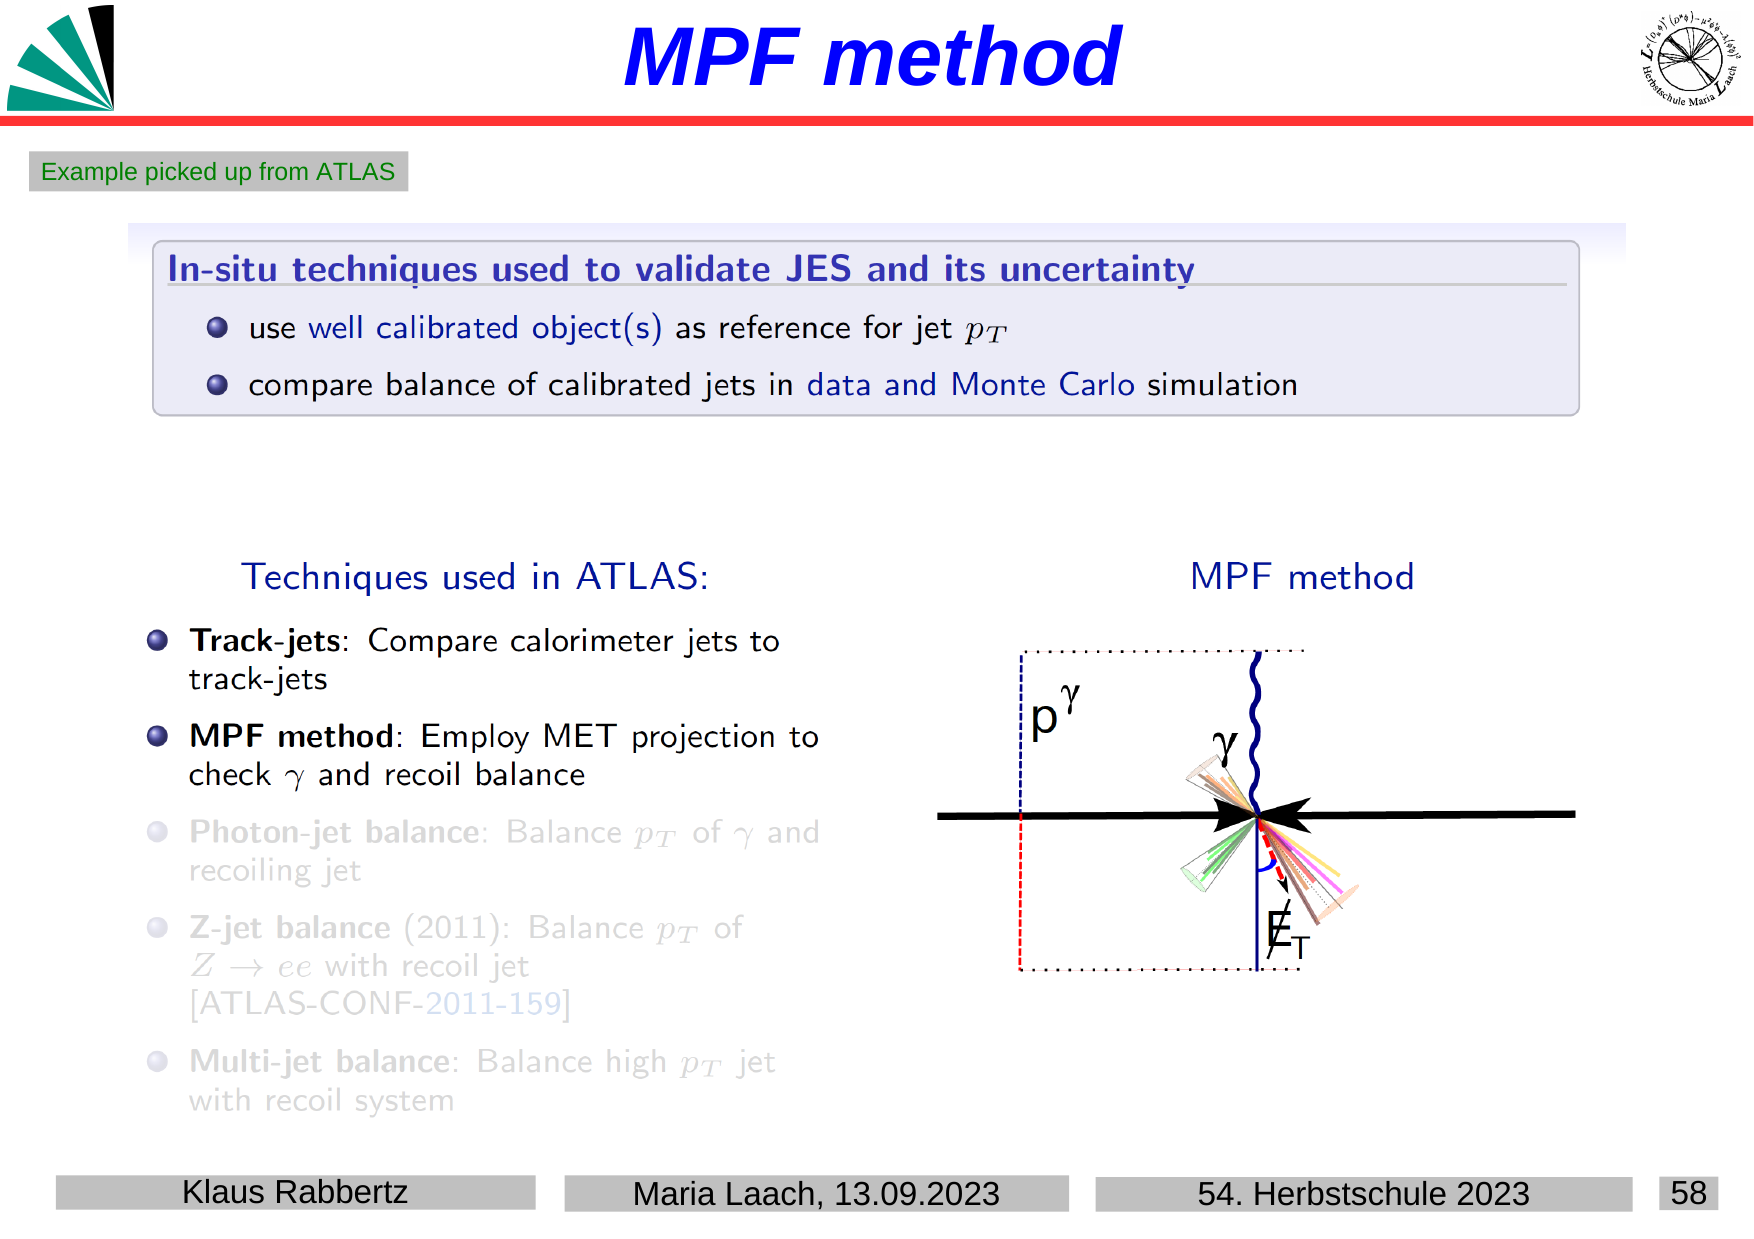

# MPF method
Example picked up from ATLAS